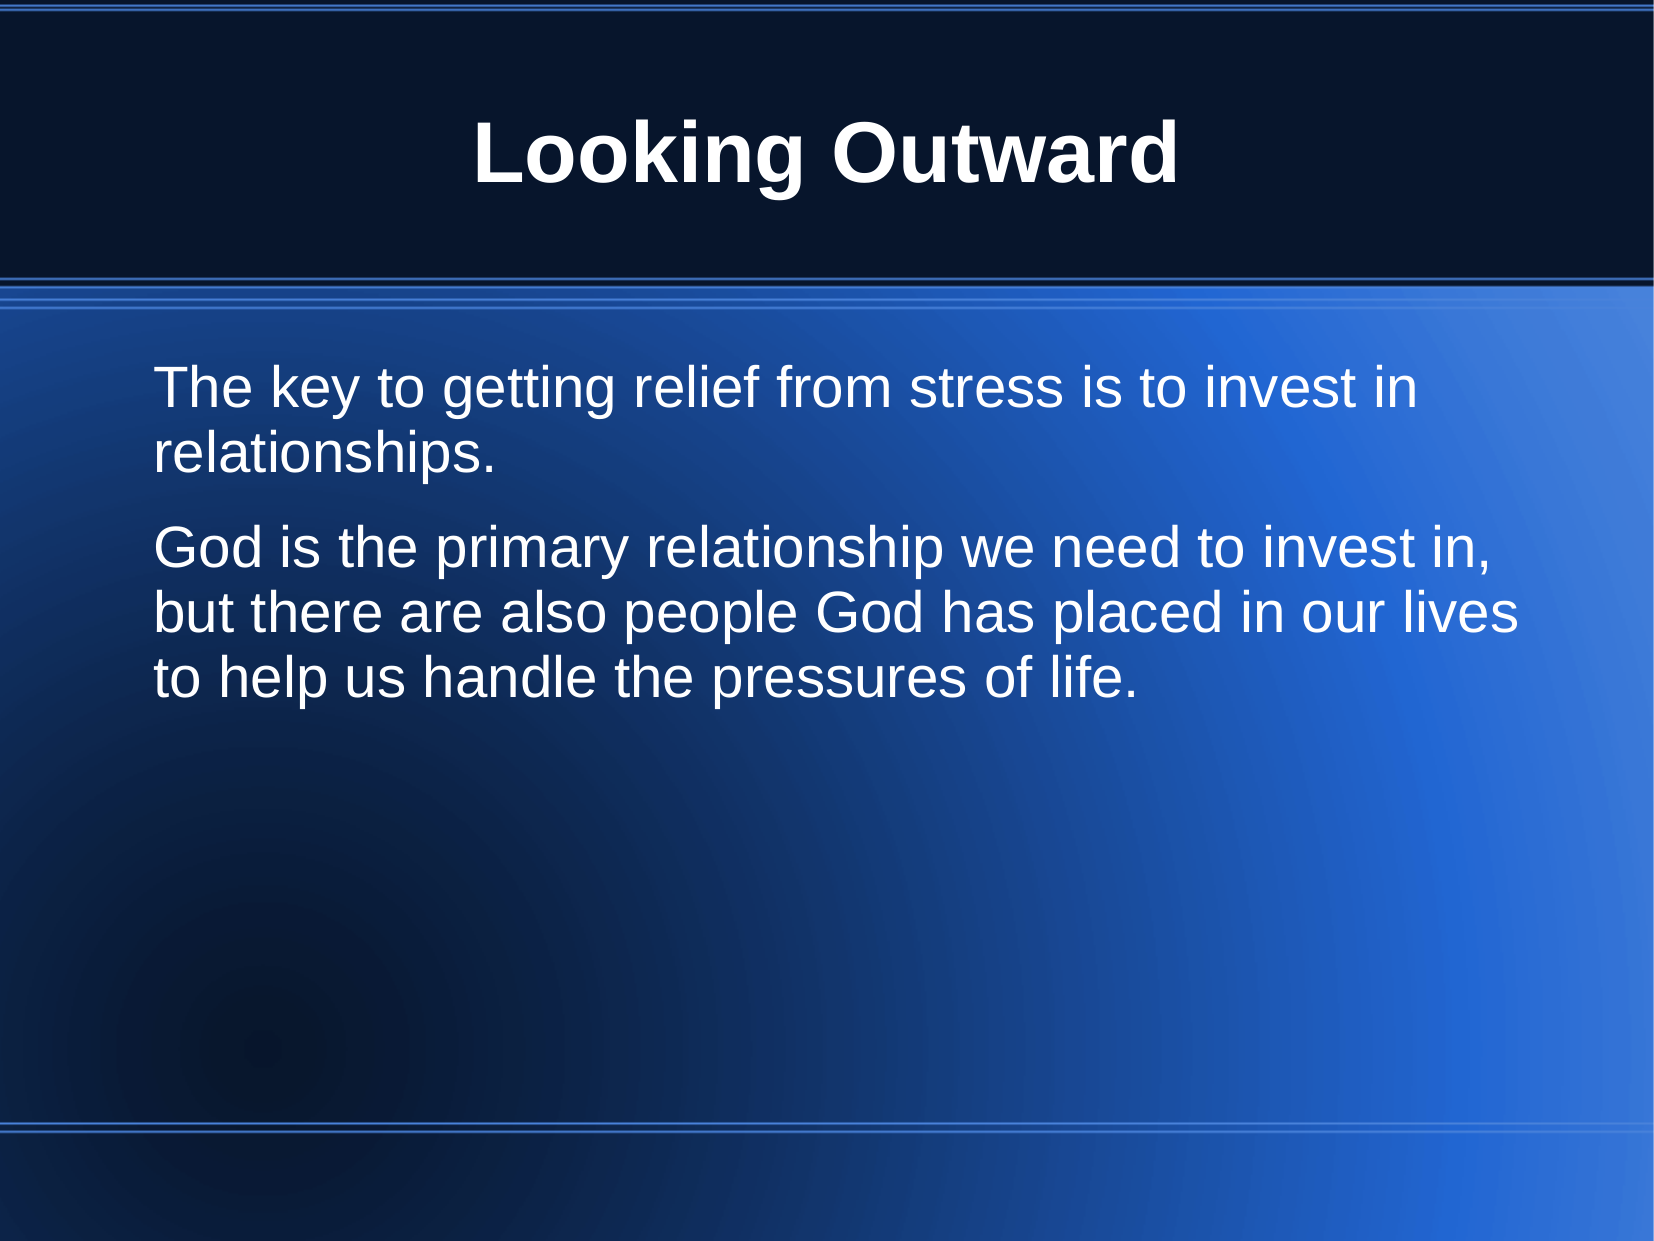

# Looking Outward
The key to getting relief from stress is to invest in relationships.
God is the primary relationship we need to invest in, but there are also people God has placed in our lives to help us handle the pressures of life.